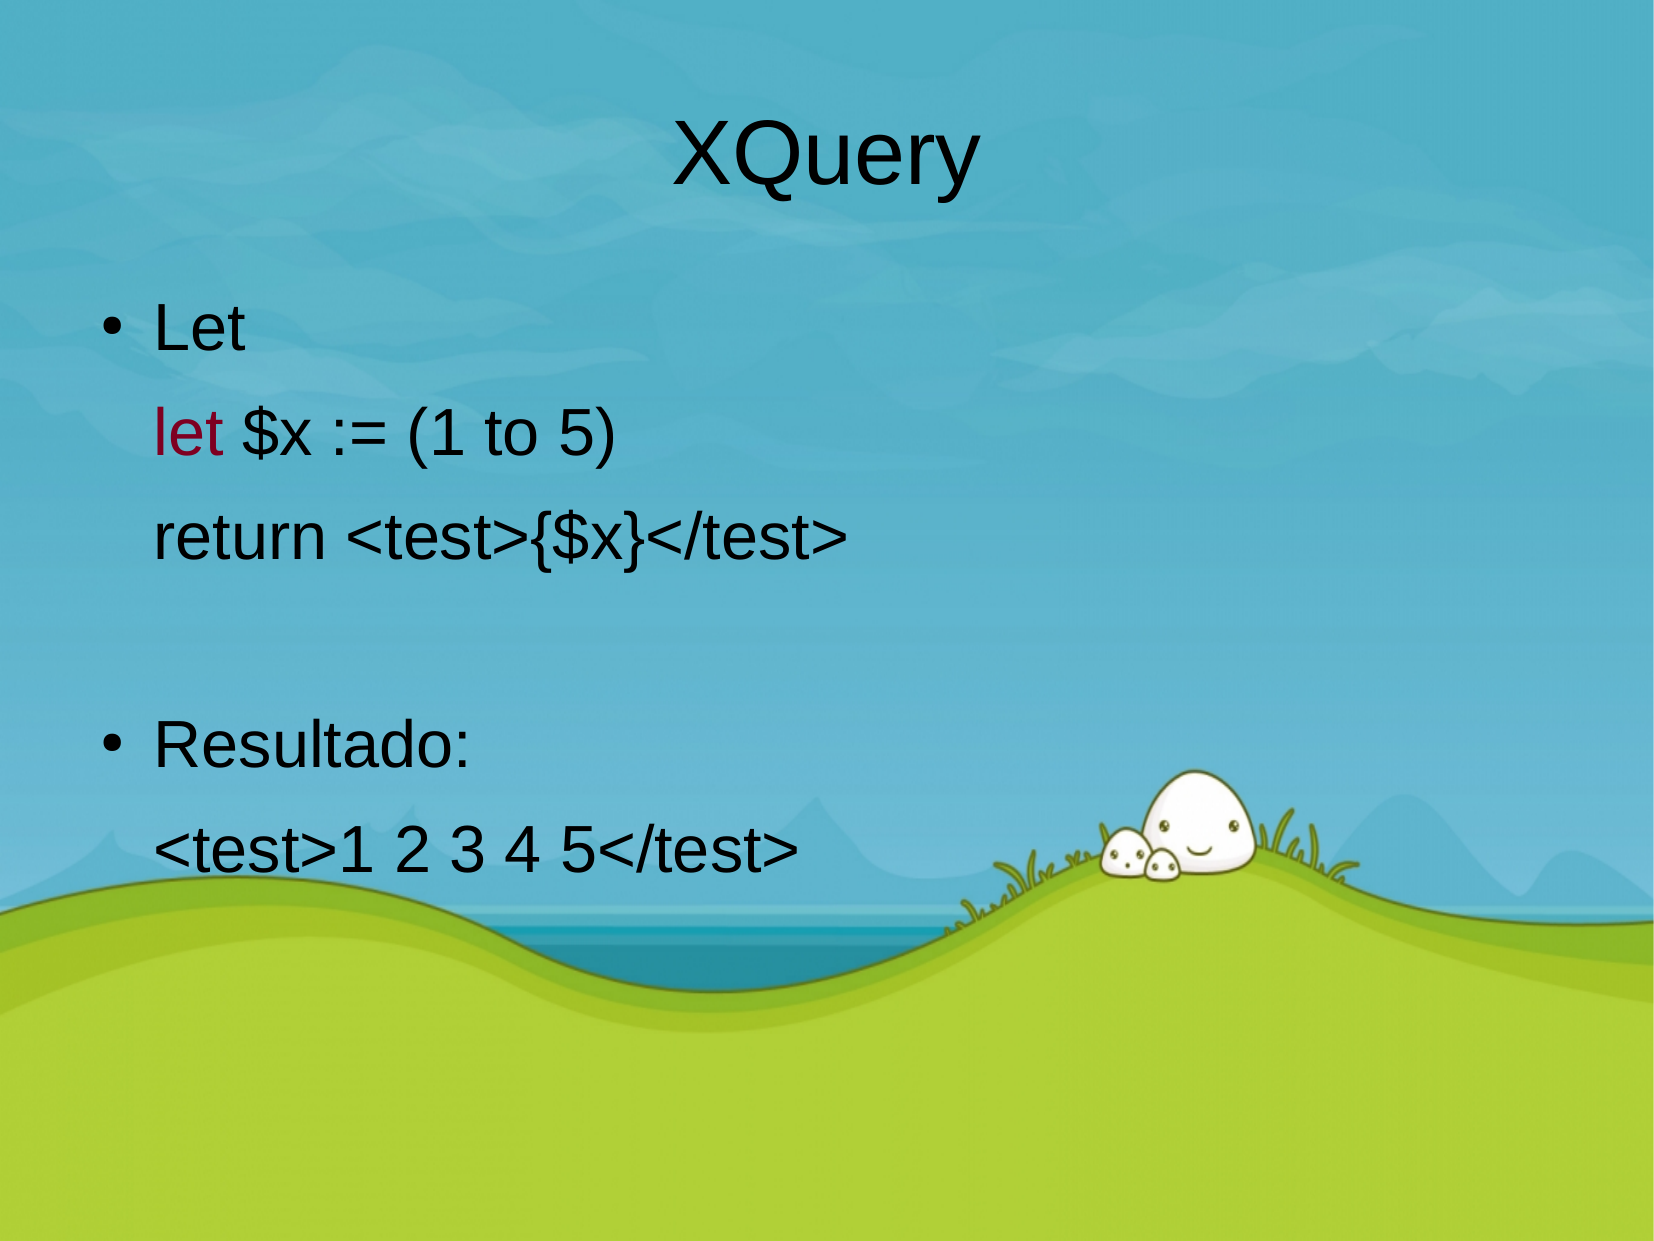

# XQuery
Let
let $x := (1 to 5)
return <test>{$x}</test>
Resultado:
<test>1 2 3 4 5</test>